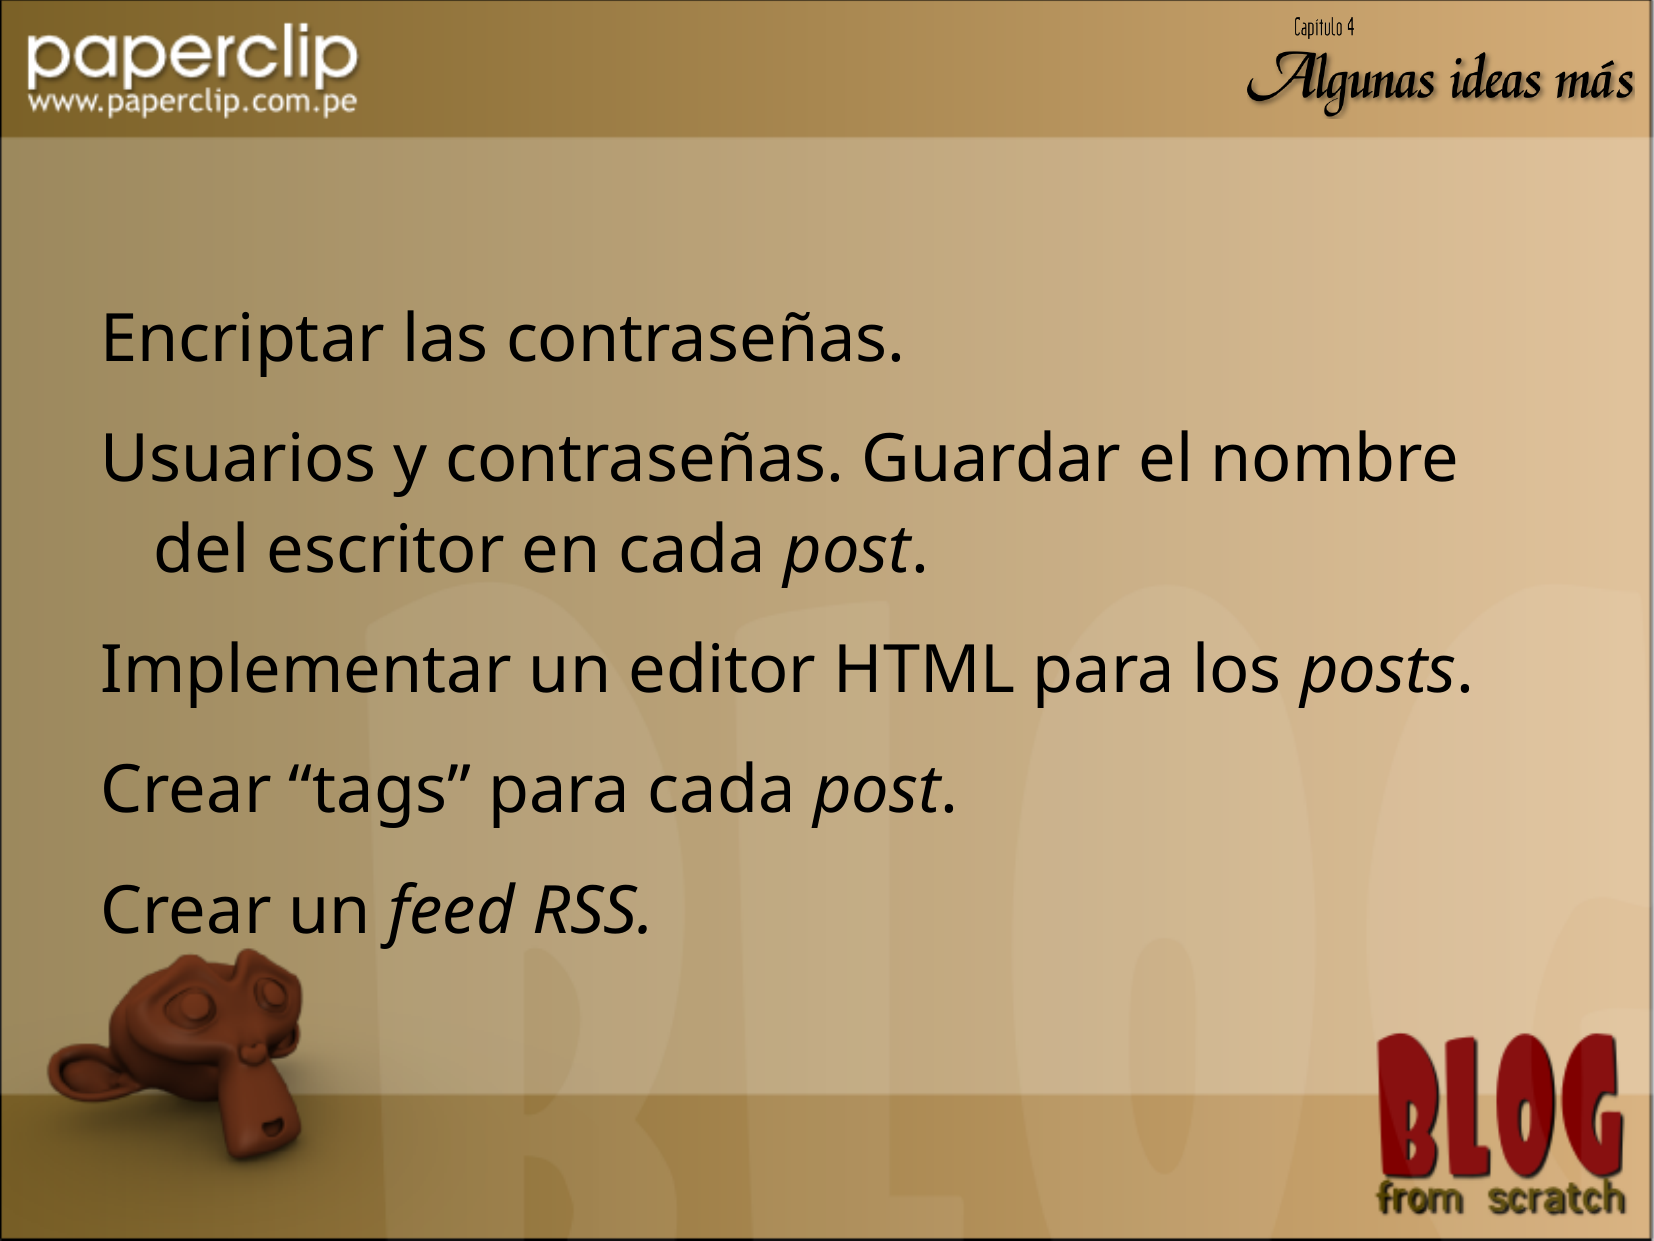

# Encriptar las contraseñas.
Usuarios y contraseñas. Guardar el nombre del escritor en cada post.
Implementar un editor HTML para los posts.
Crear “tags” para cada post.
Crear un feed RSS.